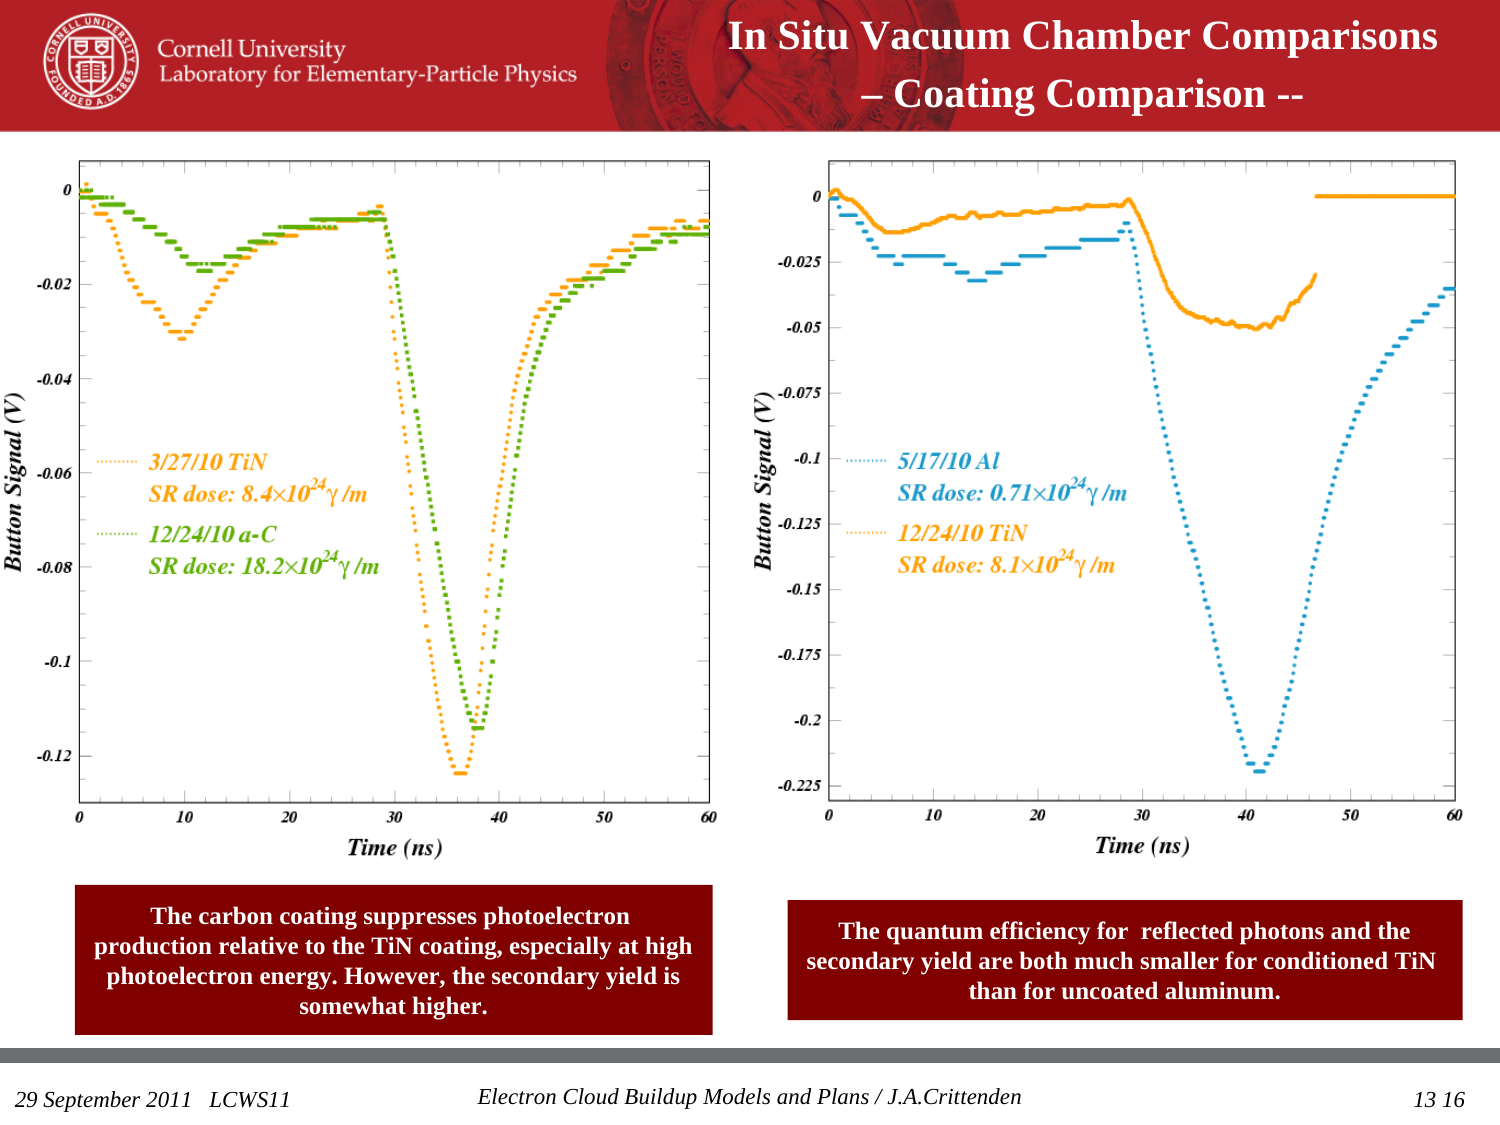

# In Situ Vacuum Chamber Comparisons – Coating Comparison --
The carbon coating suppresses photoelectron
production relative to the TiN coating, especially at high photoelectron energy. However, the secondary yield is somewhat higher.
The quantum efficiency for reflected photons and the secondary yield are both much smaller for conditioned TiN than for uncoated aluminum.